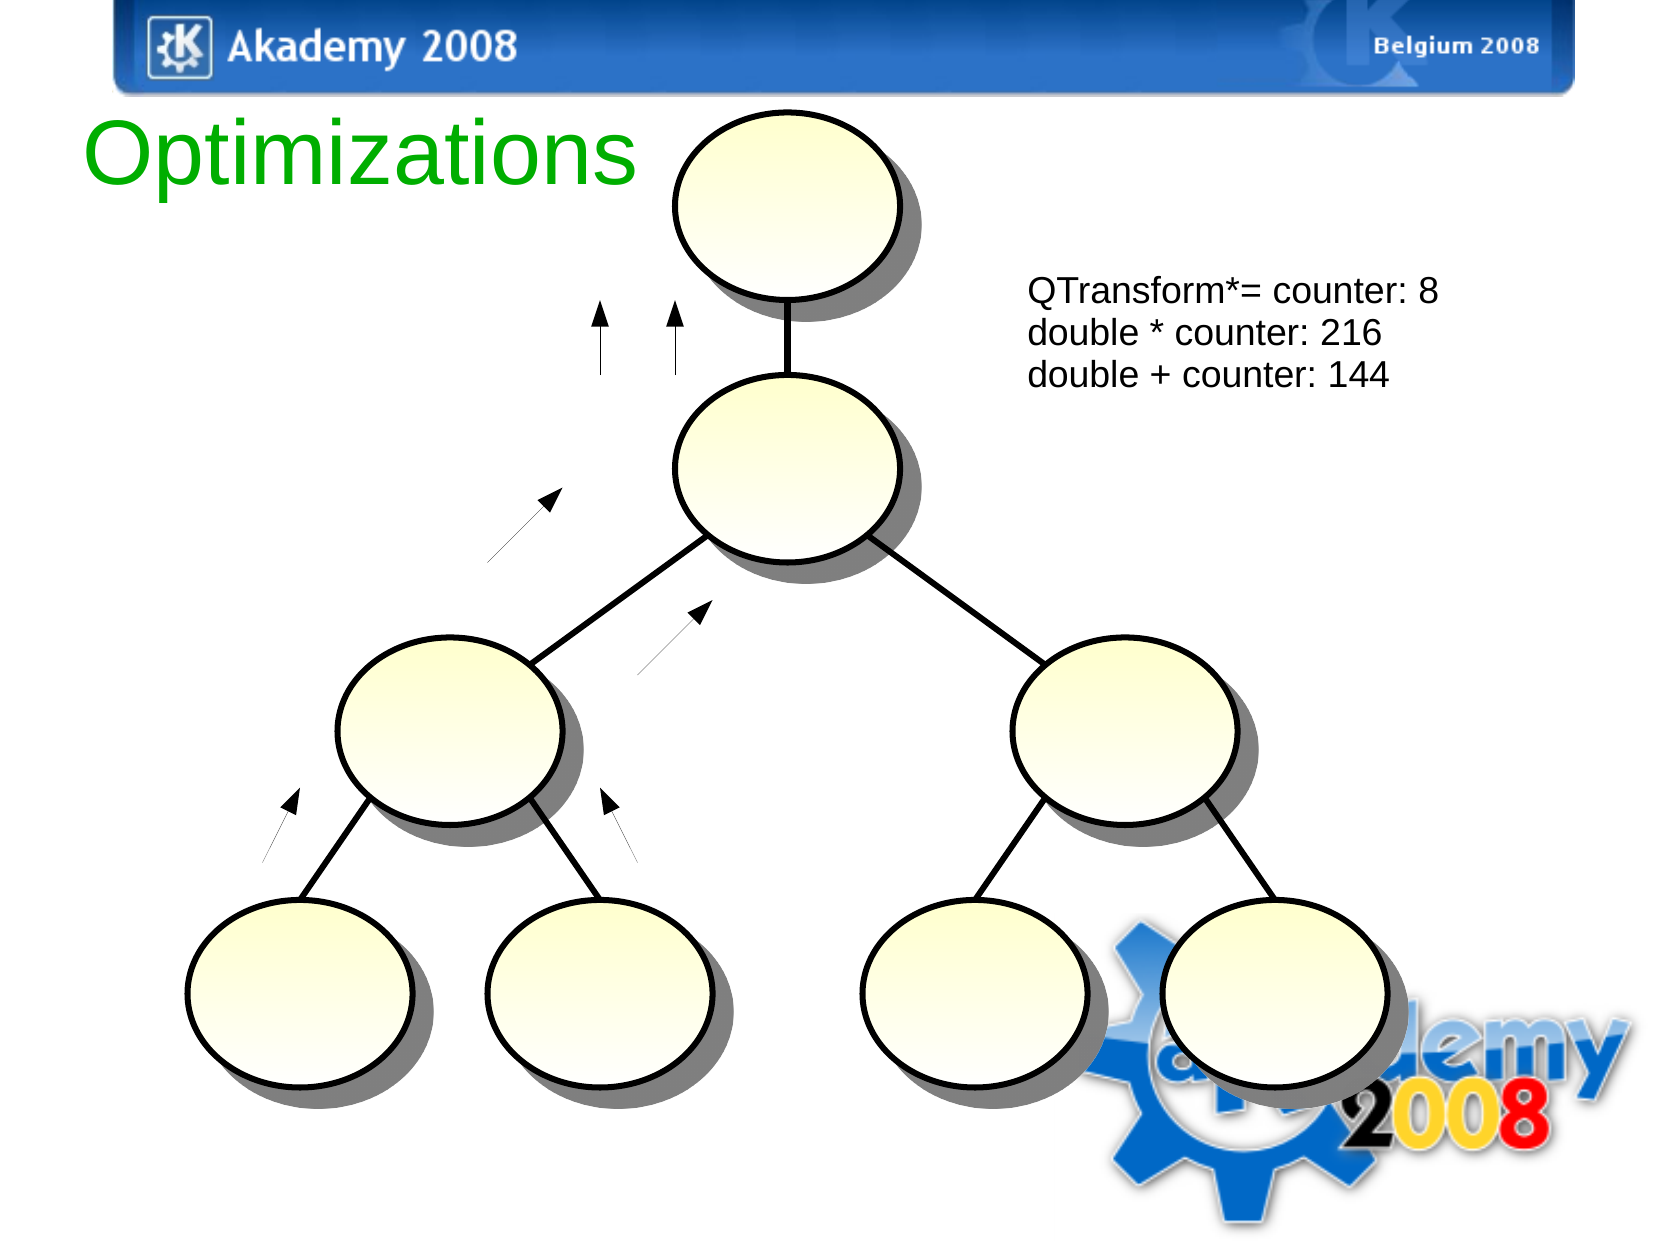

# Optimizations
QTransform*= counter: 8
double * counter: 216
double + counter: 144